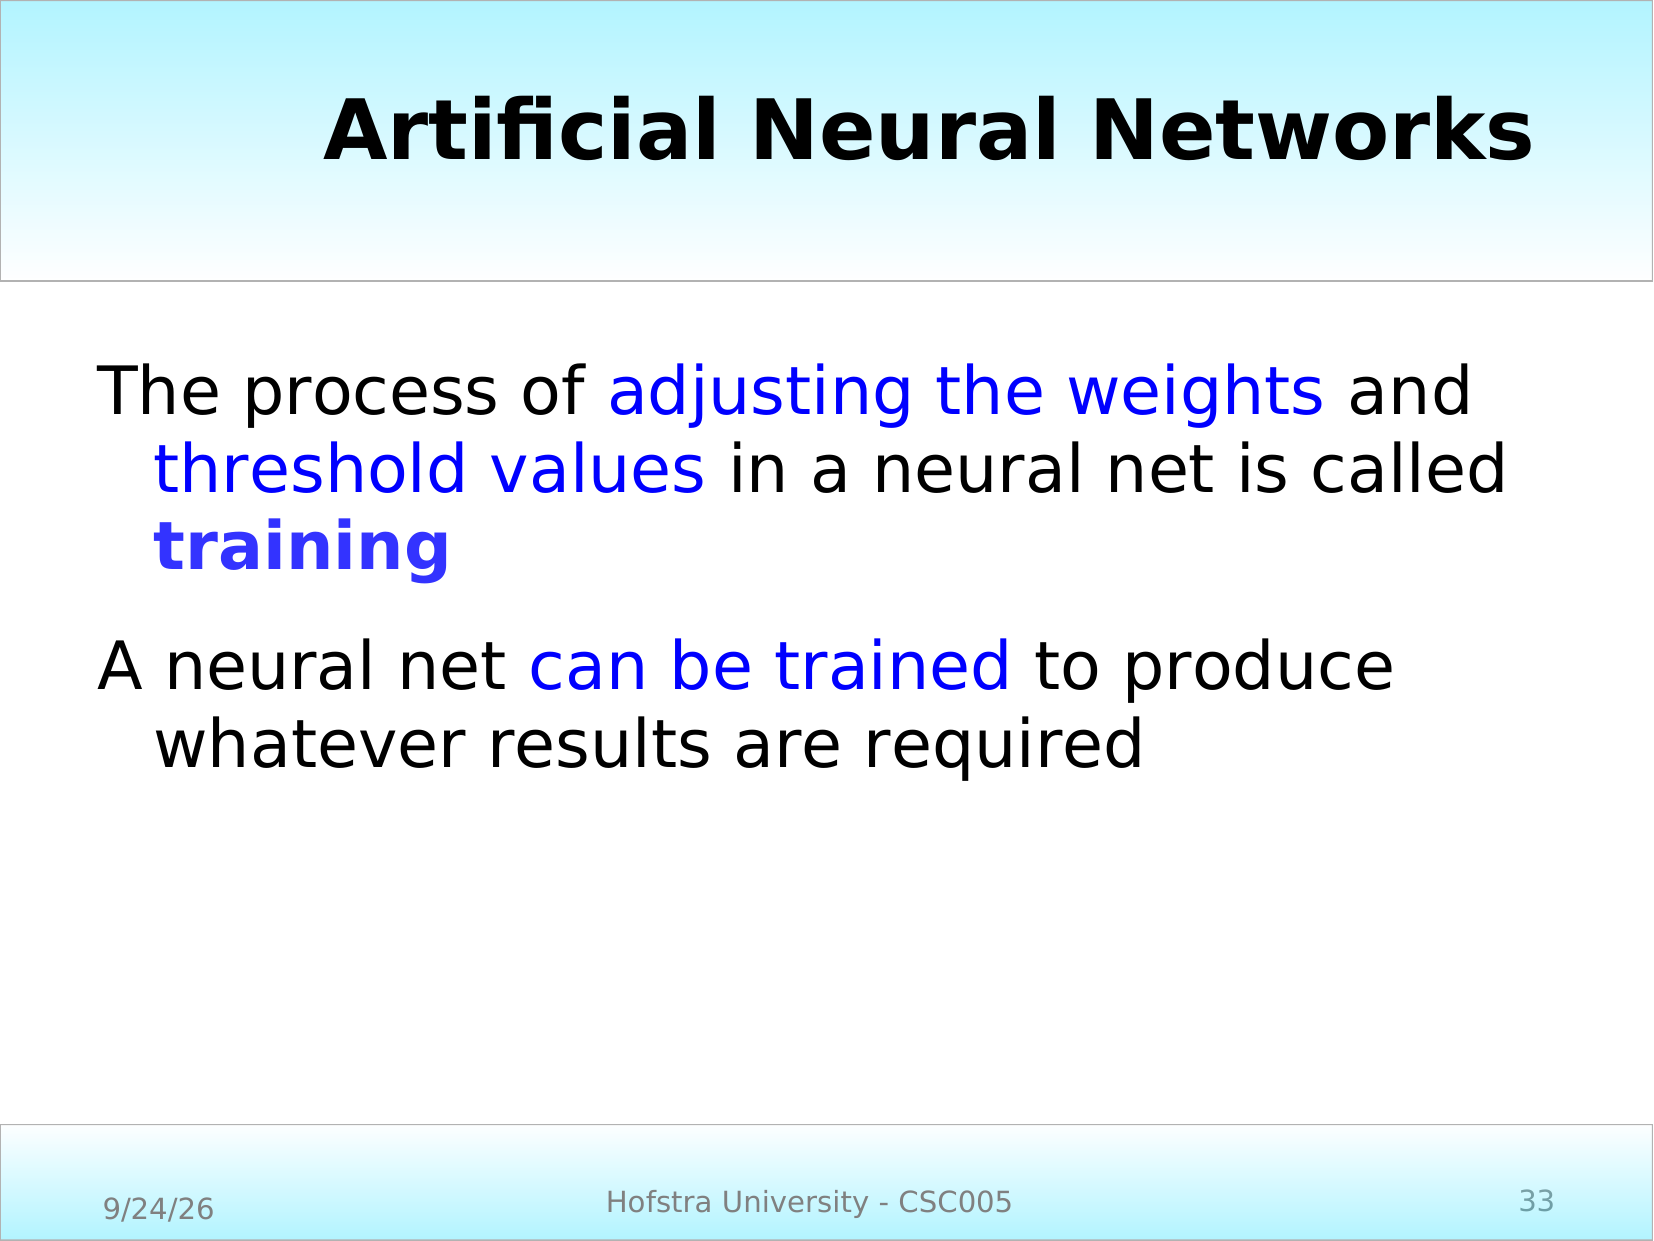

# Artificial Neural Networks
The process of adjusting the weights and threshold values in a neural net is called training
A neural net can be trained to produce whatever results are required
33
Hofstra University - CSC005